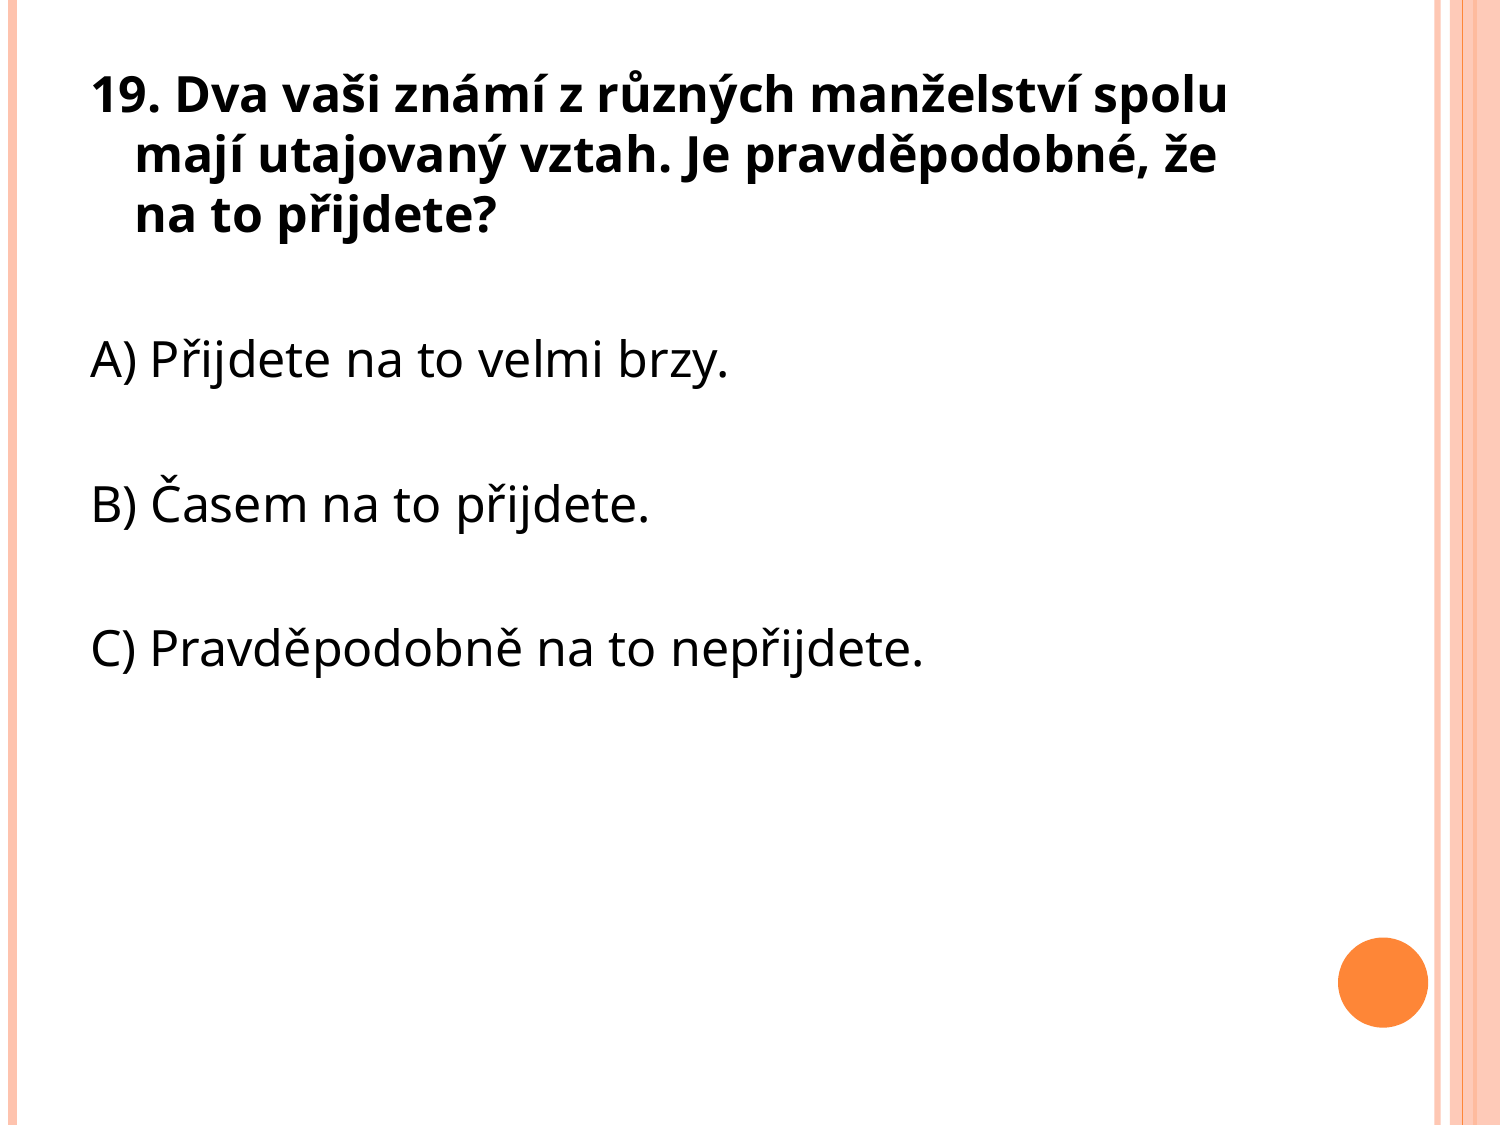

#
19. Dva vaši známí z různých manželství spolu mají utajovaný vztah. Je pravděpodobné, že na to přijdete?
A) Přijdete na to velmi brzy.
B) Časem na to přijdete.
C) Pravděpodobně na to nepřijdete.